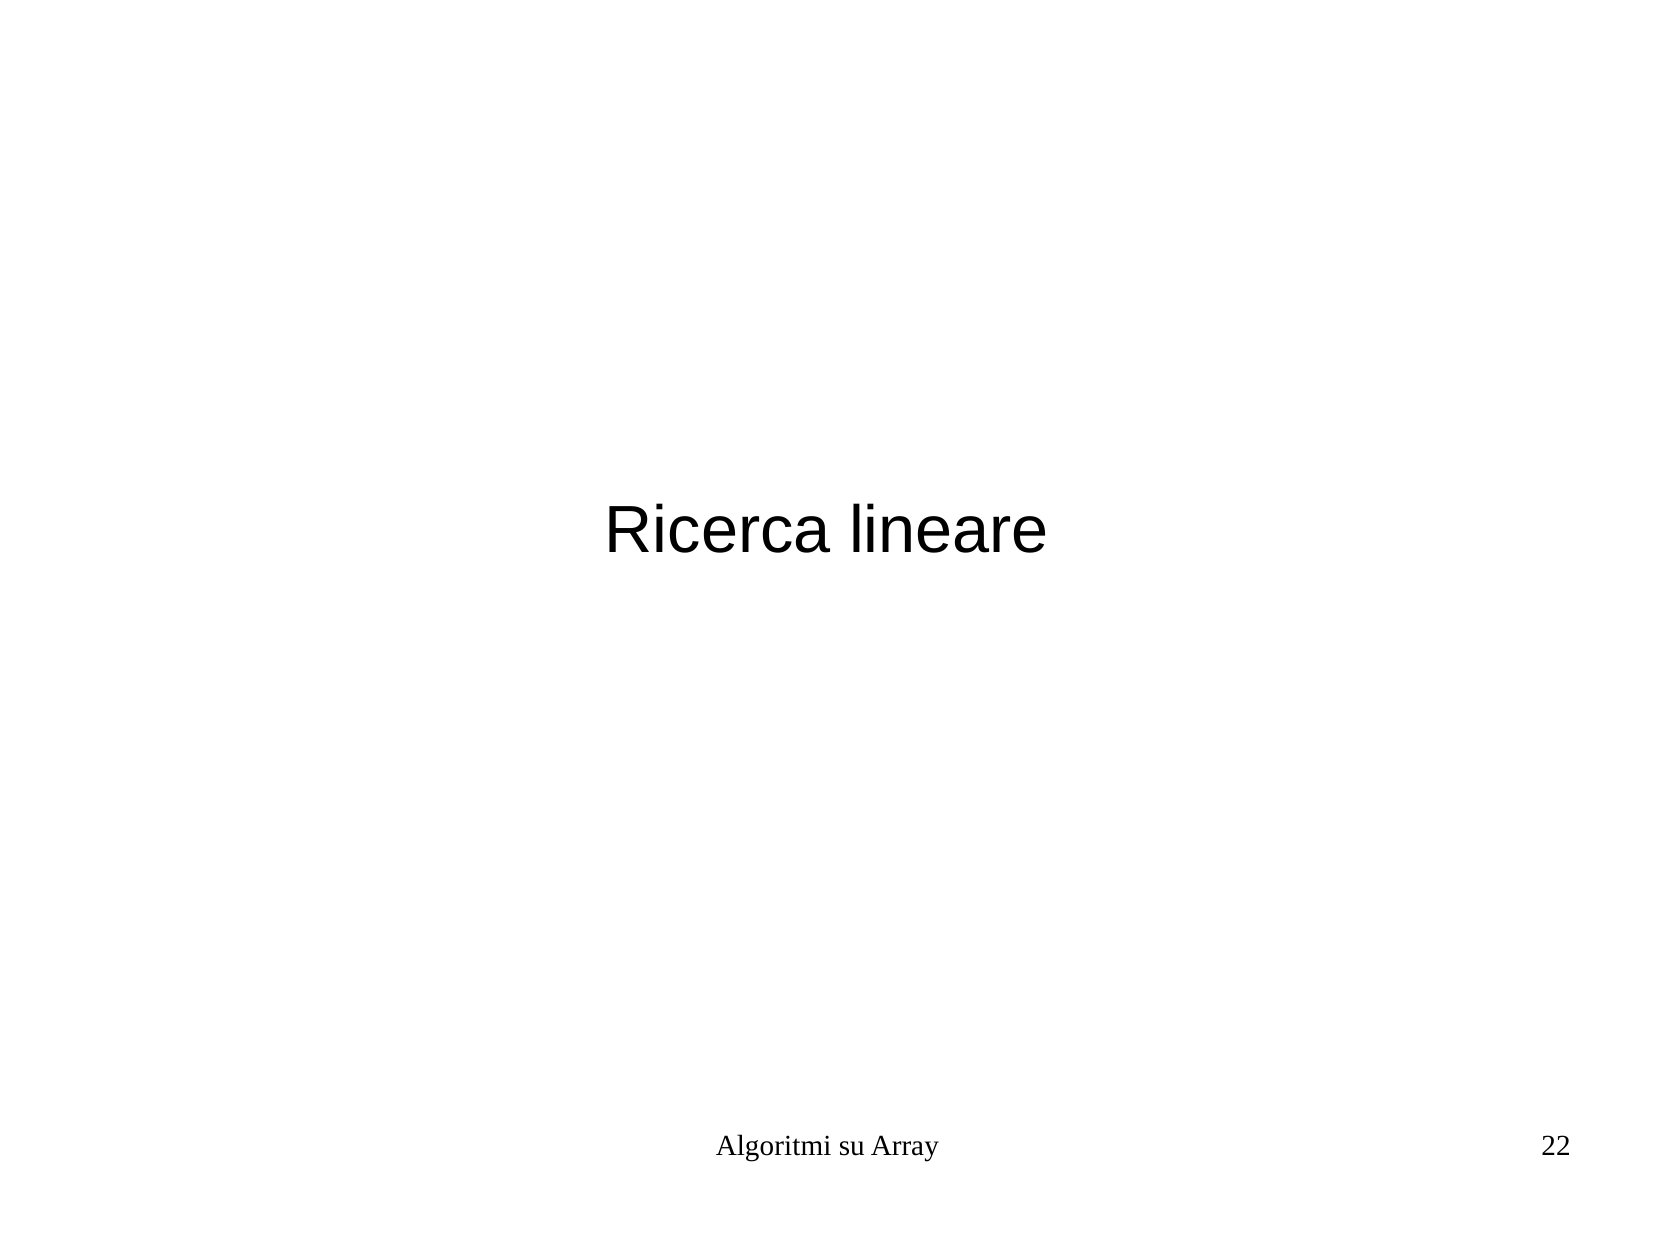

# Ricerca lineare
Algoritmi su Array
22